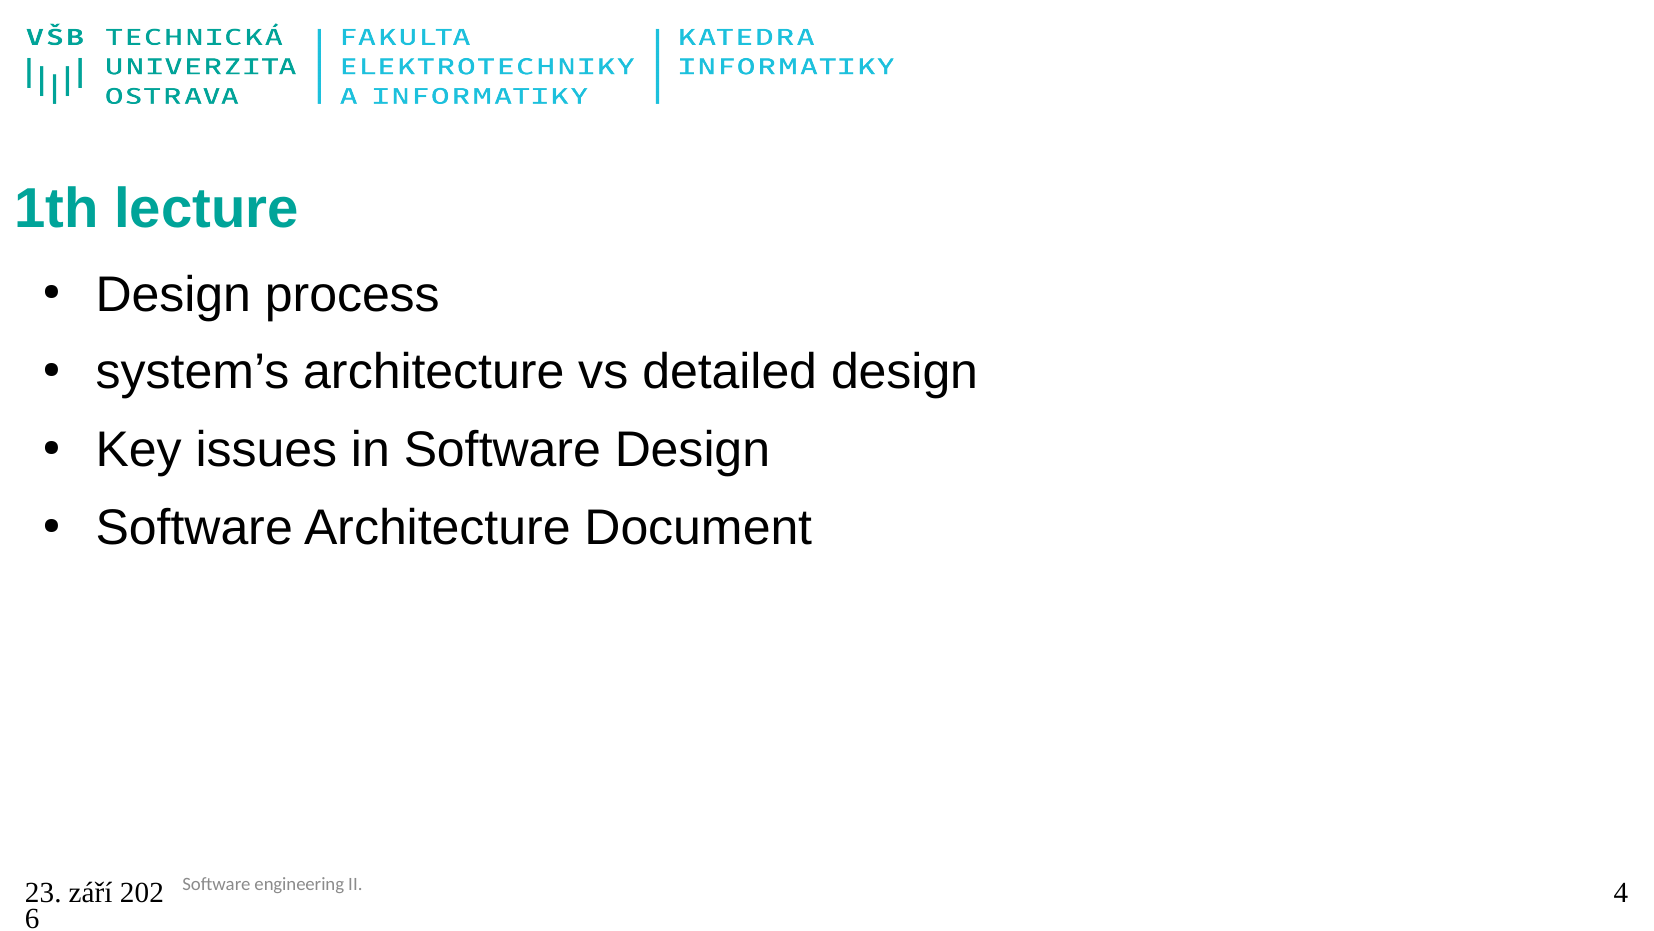

# 1th lecture
Design process
system’s architecture vs detailed design
Key issues in Software Design
Software Architecture Document
Software engineering II.
4